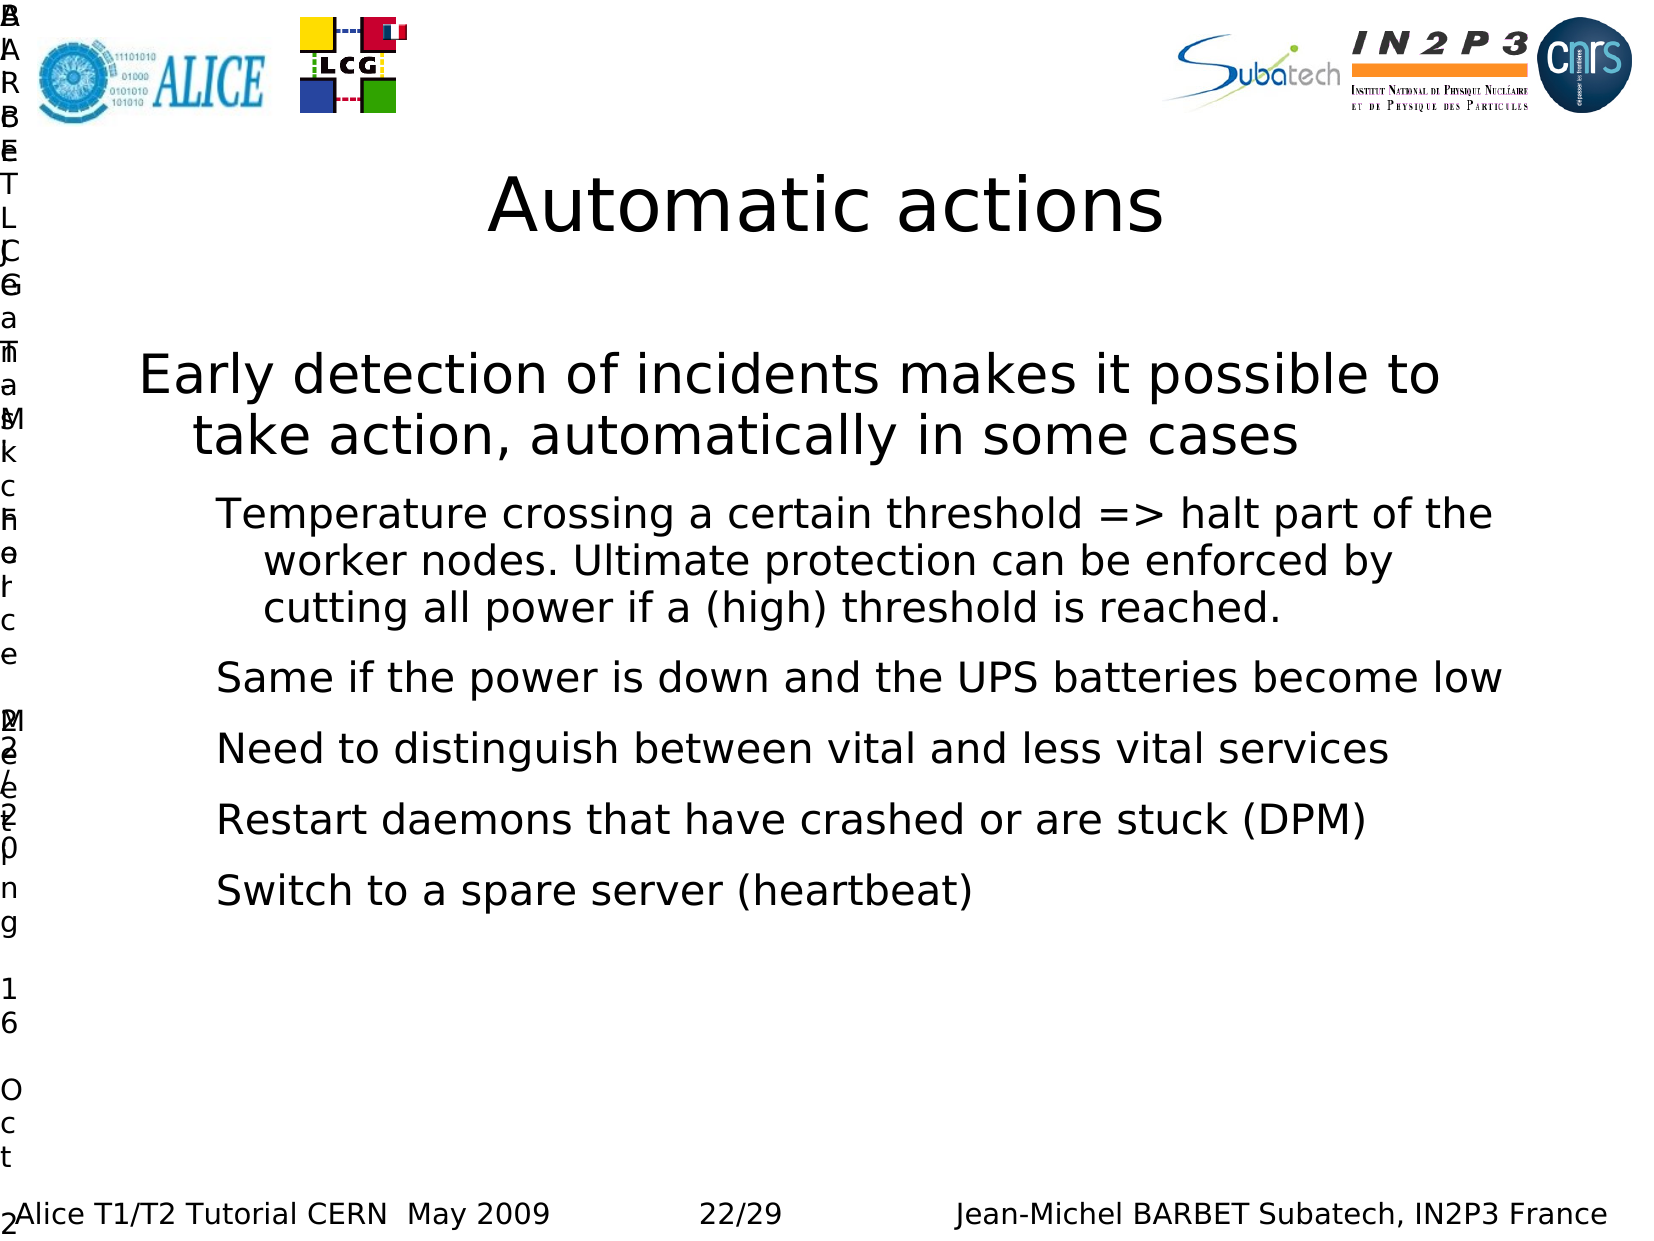

# Automatic actions
Early detection of incidents makes it possible to take action, automatically in some cases
Temperature crossing a certain threshold => halt part of the worker nodes. Ultimate protection can be enforced by cutting all power if a (high) threshold is reached.
Same if the power is down and the UPS batteries become low
Need to distinguish between vital and less vital services
Restart daemons that have crashed or are stuck (DPM)
Switch to a spare server (heartbeat)